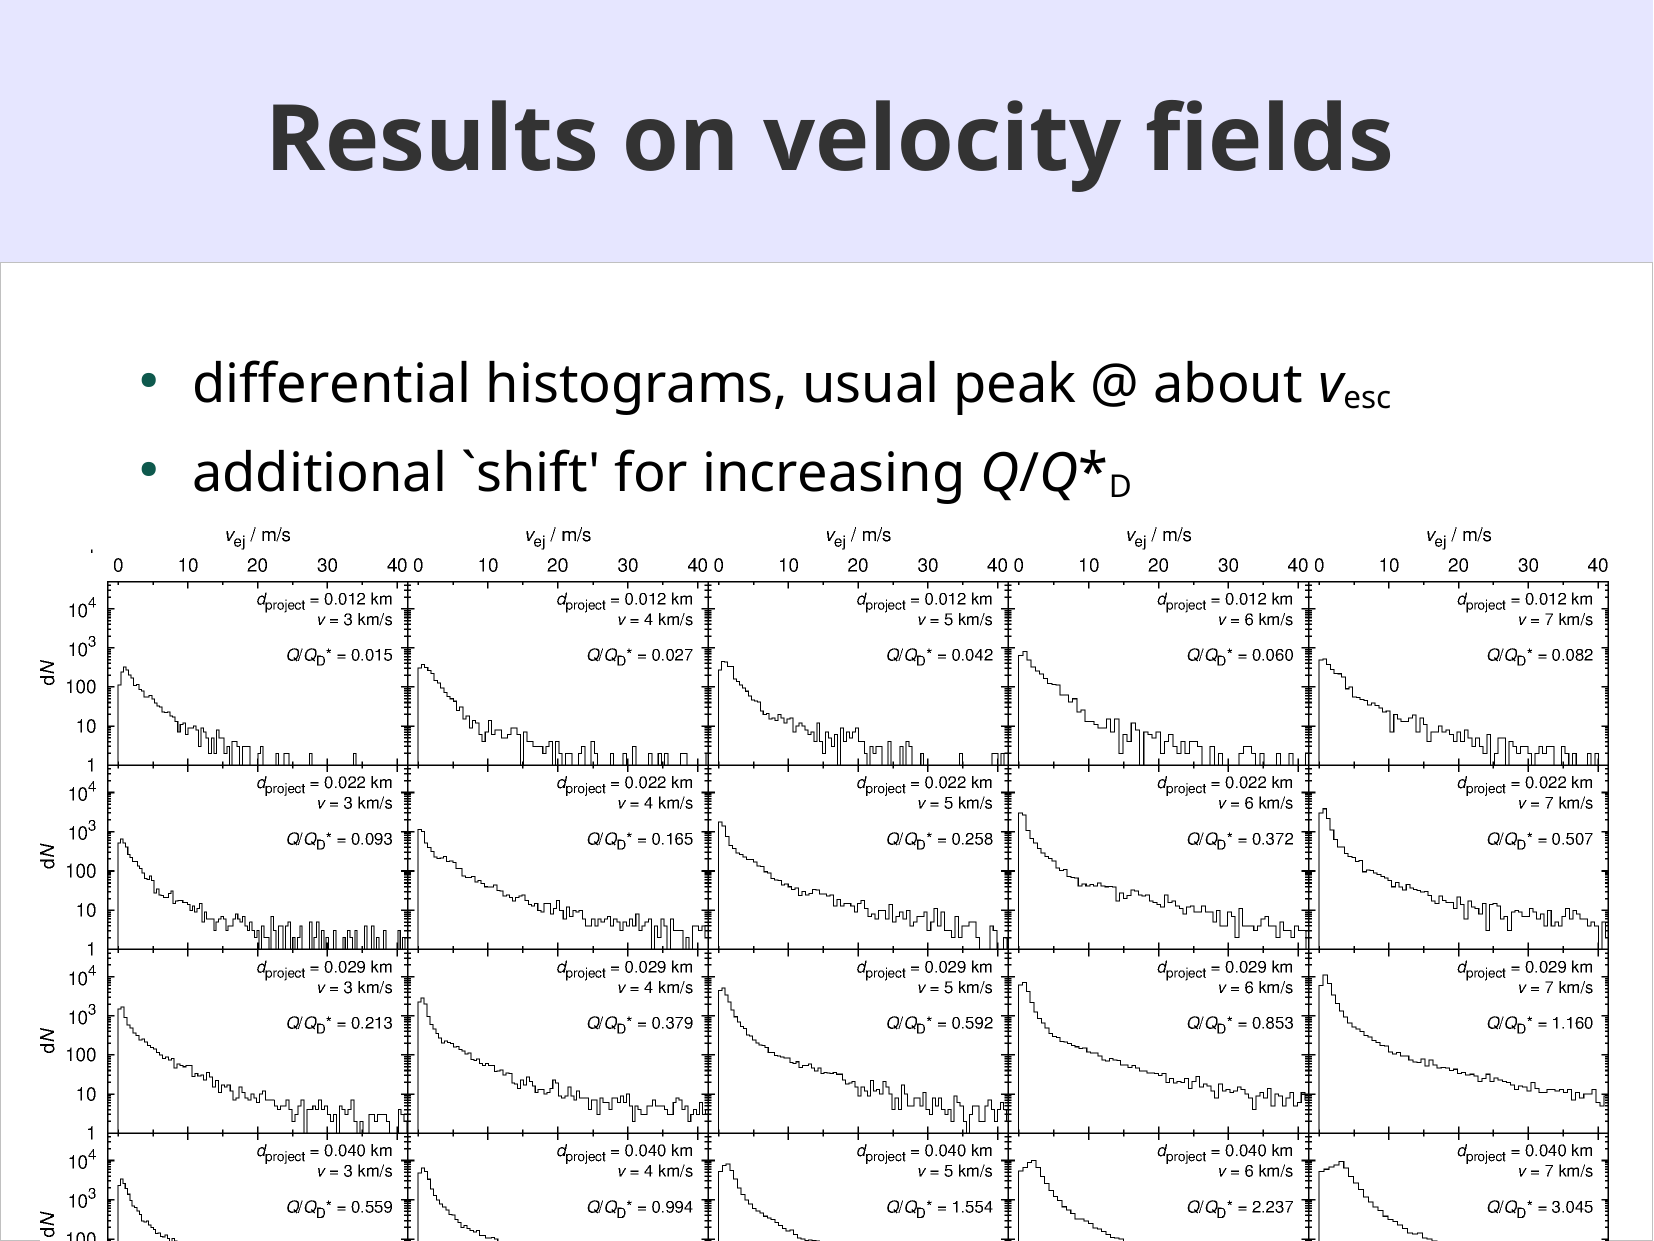

# Results on velocity fields
differential histograms, usual peak @ about vesc
additional `shift' for increasing Q/Q*D